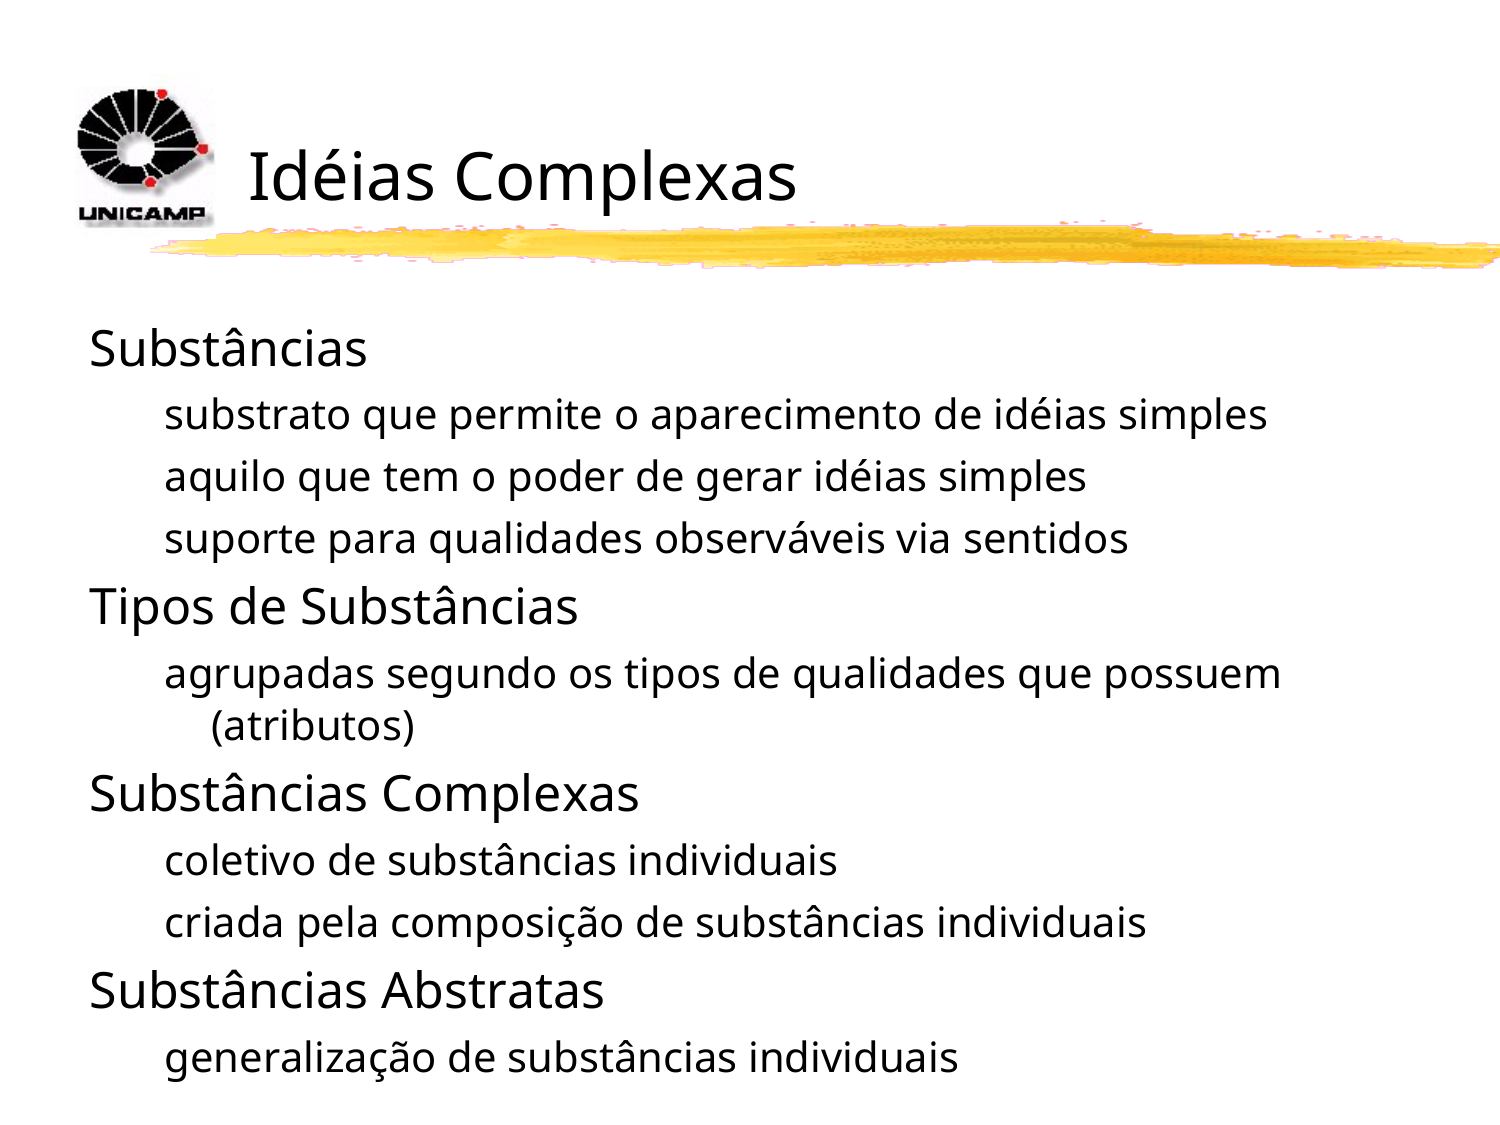

# Idéias Complexas
Substâncias
substrato que permite o aparecimento de idéias simples
aquilo que tem o poder de gerar idéias simples
suporte para qualidades observáveis via sentidos
Tipos de Substâncias
agrupadas segundo os tipos de qualidades que possuem (atributos)
Substâncias Complexas
coletivo de substâncias individuais
criada pela composição de substâncias individuais
Substâncias Abstratas
generalização de substâncias individuais